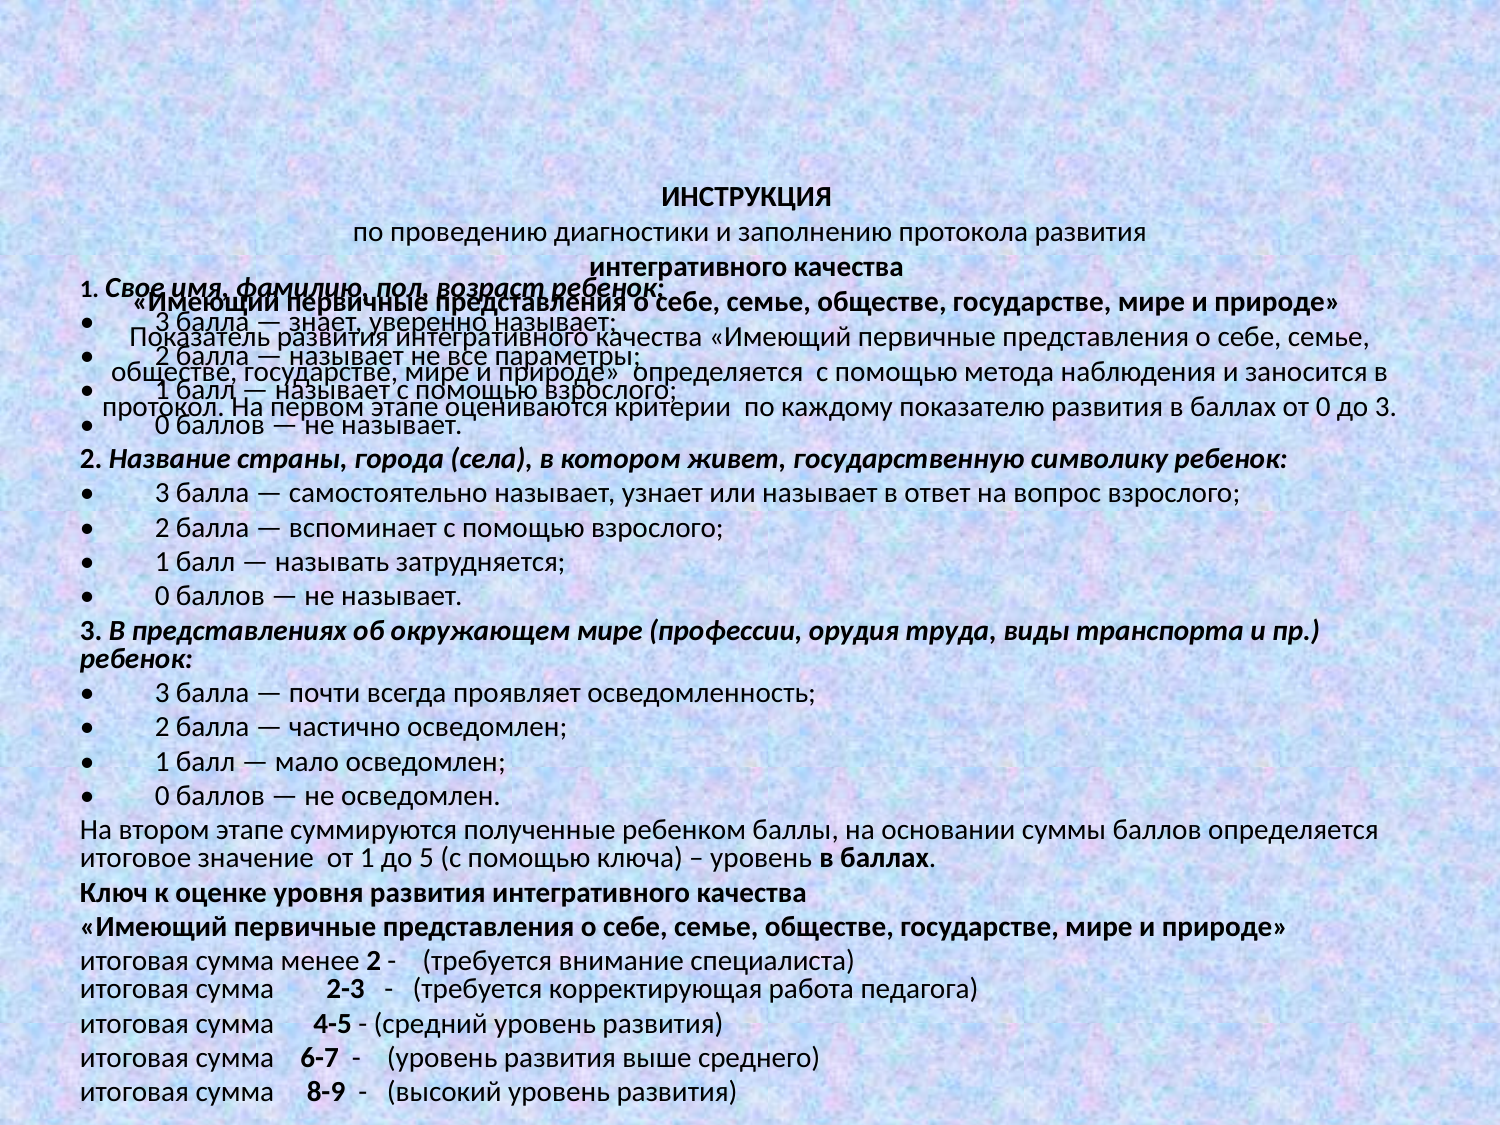

# ИНСТРУКЦИЯ по проведению диагностики и заполнению протокола развития интегративного качества «Имеющий первичные представления о себе, семье, обществе, государстве, мире и природе» Показатель развития интегративного качества «Имеющий первичные представления о себе, семье, обществе, государстве, мире и природе» определяется с помощью метода наблюдения и заносится в протокол. На первом этапе оцениваются критерии по каждому показателю развития в баллах от 0 до 3.
1. Свое имя, фамилию, пол, возраст ребенок:
•	3 балла — знает, уверенно называет;
•	2 балла — называет не все параметры;
•	1 балл — называет с помощью взрослого;
•	0 баллов — не называет.
2. Название страны, города (села), в котором живет, государственную символику ребенок:
•	3 балла — самостоятельно называет, узнает или называет в ответ на вопрос взрослого;
•	2 балла — вспоминает с помощью взрослого;
•	1 балл — называть затрудняется;
•	0 баллов — не называет.
3. В представлениях об окружающем мире (профессии, орудия труда, виды транспорта и пр.) ребенок:
•	3 балла — почти всегда проявляет осведомленность;
•	2 балла — частично осведомлен;
•	1 балл — мало осведомлен;
•	0 баллов — не осведомлен.
На втором этапе суммируются полученные ребенком баллы, на основании суммы баллов определяется итоговое значение от 1 до 5 (с помощью ключа) – уровень в баллах.
Ключ к оценке уровня развития интегративного качества
«Имеющий первичные представления о себе, семье, обществе, государстве, мире и природе»
итоговая сумма менее 2 - (требуется внимание специалиста)
итоговая сумма 2-3 - (требуется корректирующая работа педагога)
итоговая сумма 4-5 - (средний уровень развития)
итоговая сумма 6-7 - (уровень развития выше среднего)
итоговая сумма 8-9 - (высокий уровень развития)